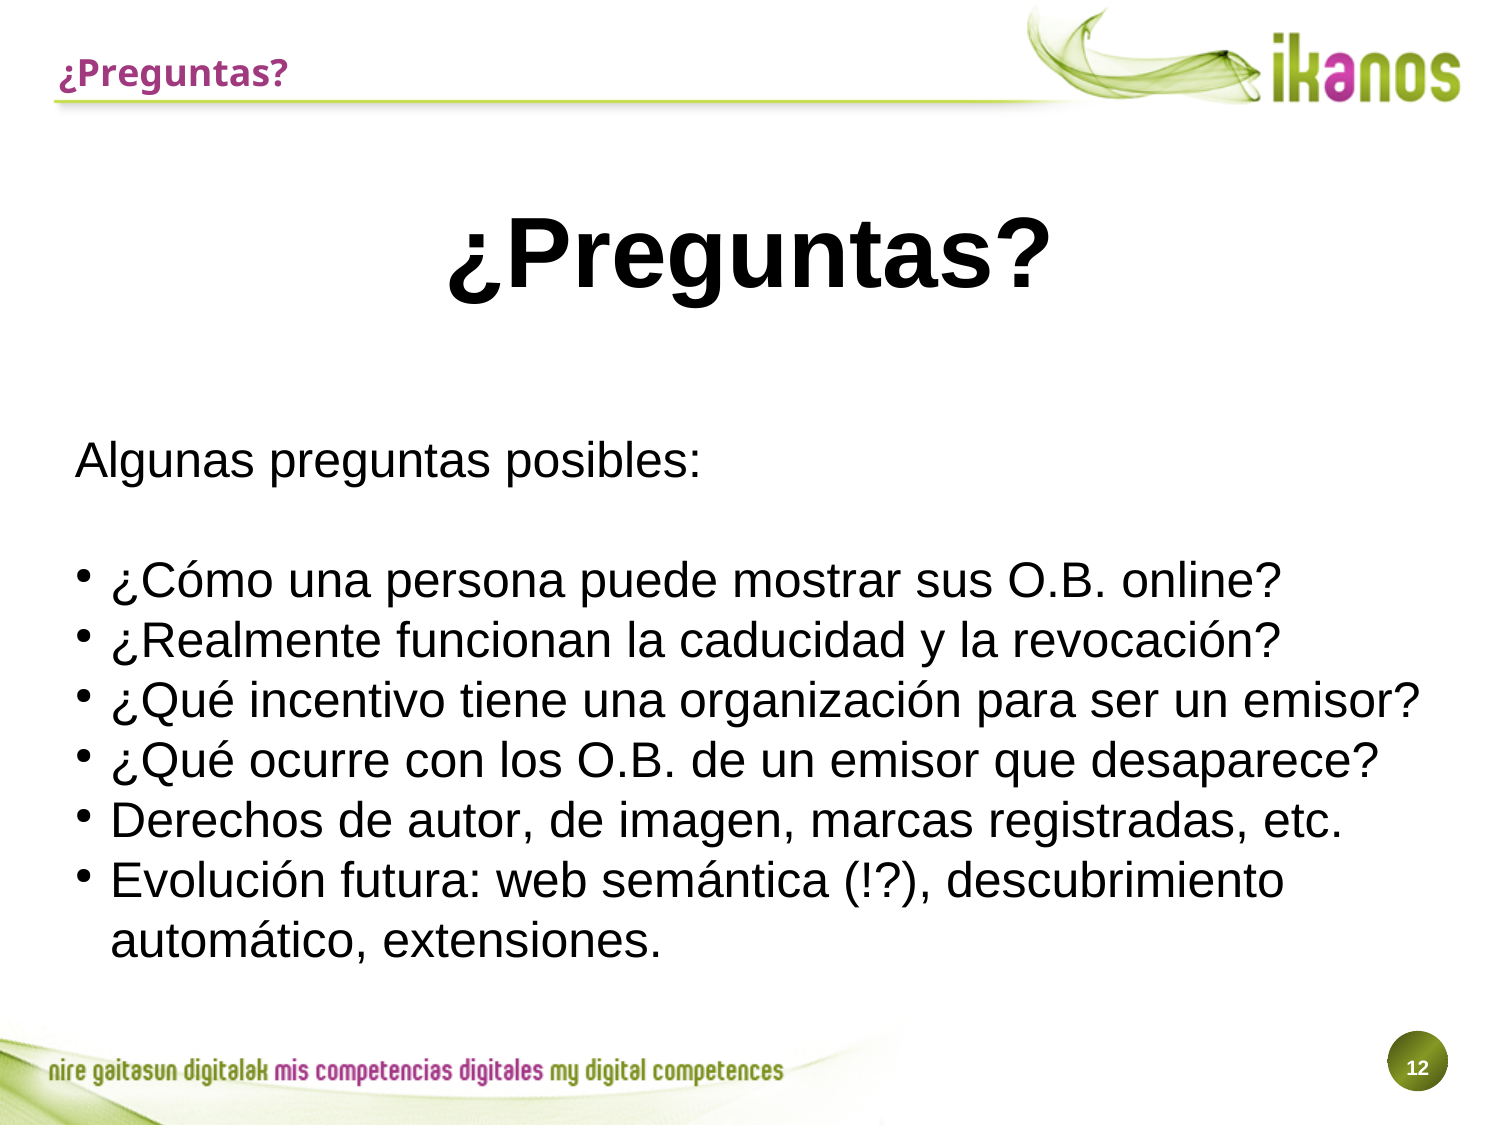

¿Preguntas?
¿Preguntas?
Algunas preguntas posibles:
¿Cómo una persona puede mostrar sus O.B. online?
¿Realmente funcionan la caducidad y la revocación?
¿Qué incentivo tiene una organización para ser un emisor?
¿Qué ocurre con los O.B. de un emisor que desaparece?
Derechos de autor, de imagen, marcas registradas, etc.
Evolución futura: web semántica (!?), descubrimiento automático, extensiones.